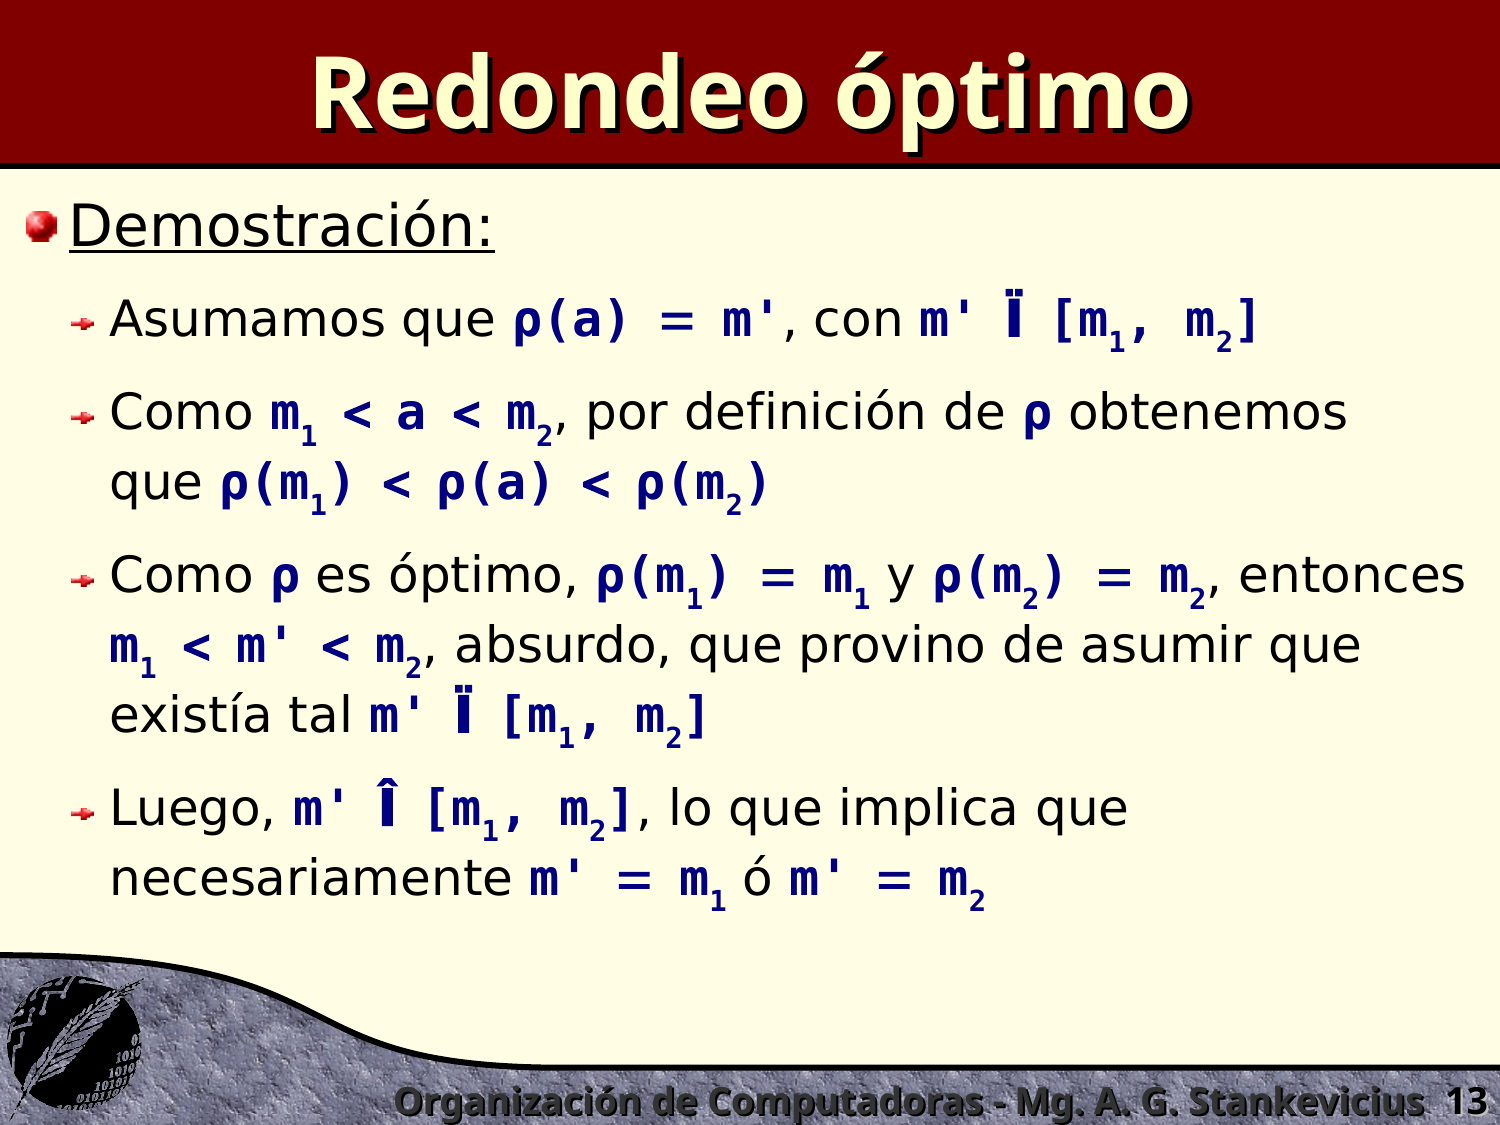

# Redondeo óptimo
Demostración:
Asumamos que ρ(a) = m', con m' Ï [m1, m2]
Como m1 < a < m2, por definición de ρ obtenemos
que ρ(m1) < ρ(a) < ρ(m2)
Como ρ es óptimo, ρ(m1) = m1 y ρ(m2) = m2, entonces
m1 < m' < m2, absurdo, que provino de asumir que existía tal m' Ï [m1, m2]
Luego, m' Î [m1, m2], lo que implica que necesariamente m' = m1 ó m' = m2
13